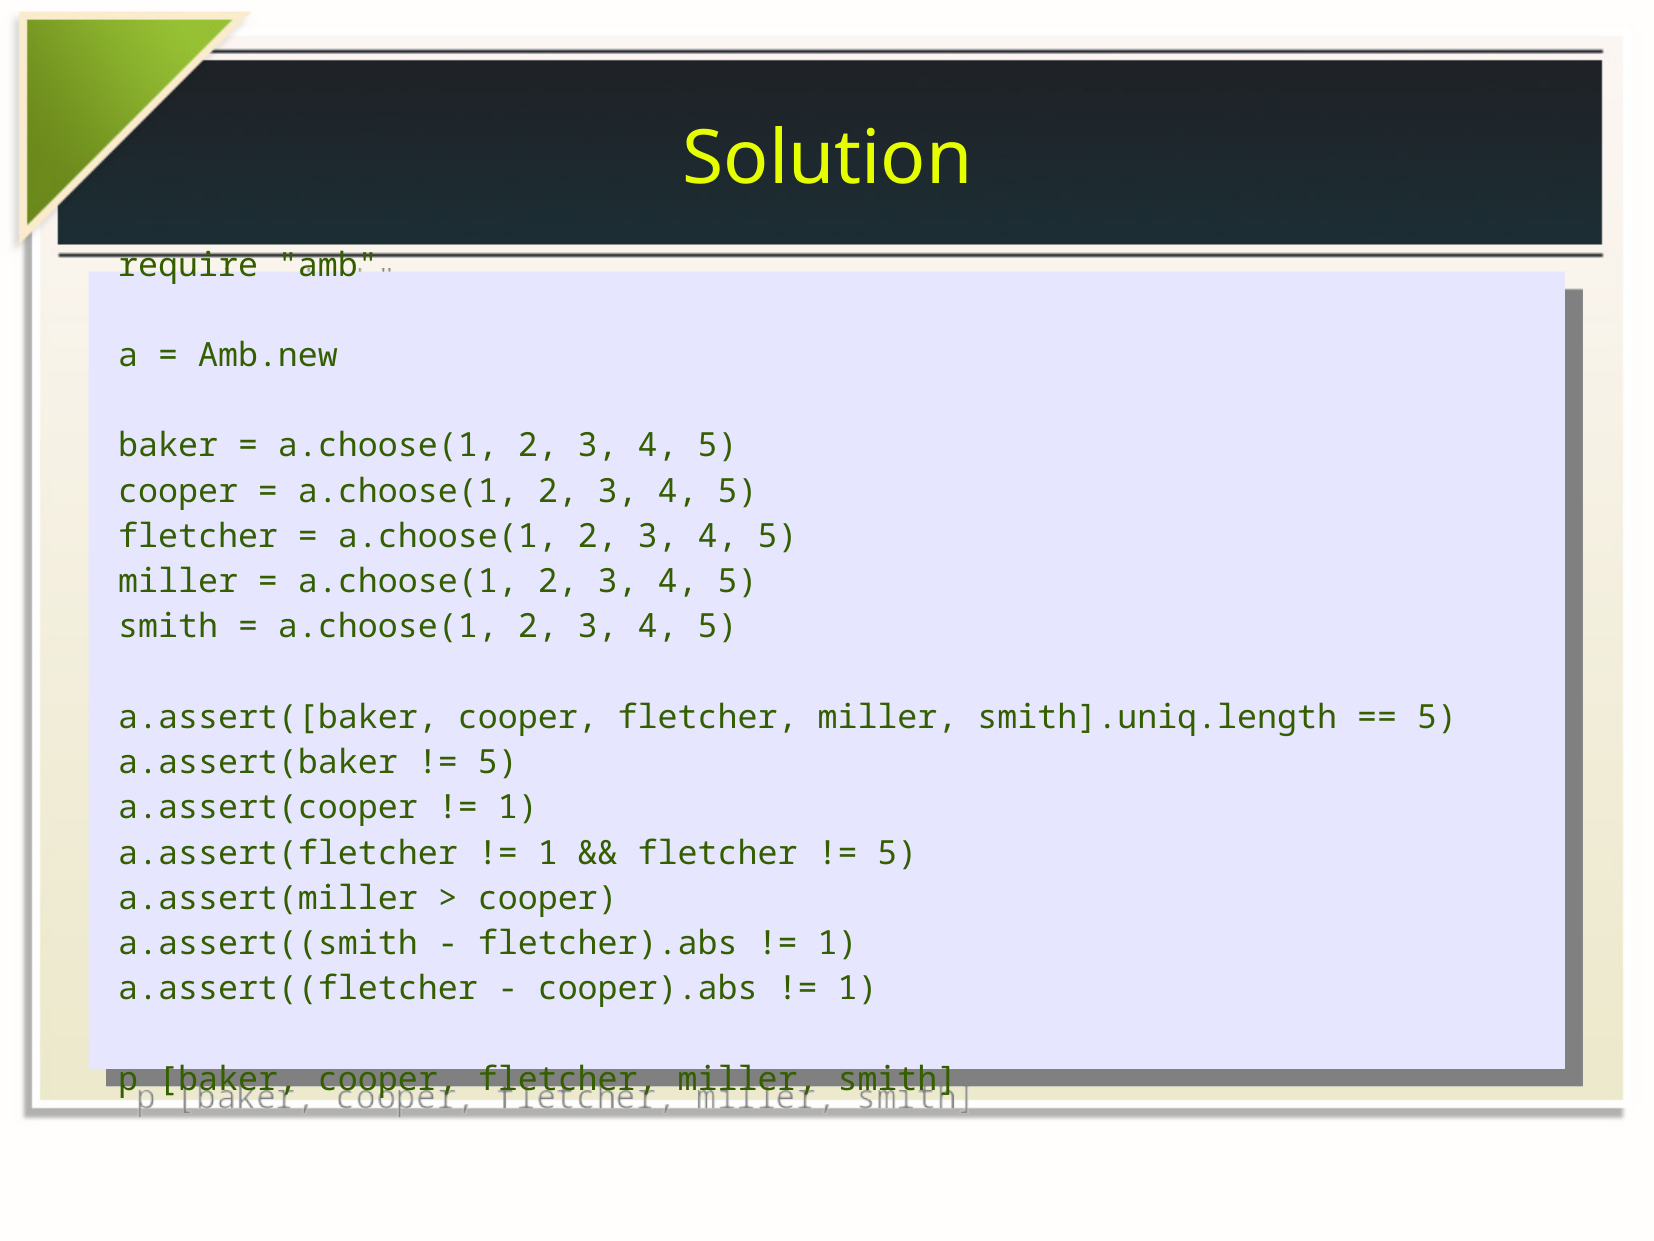

# Solution
require "amb"
a = Amb.new
baker = a.choose(1, 2, 3, 4, 5)
cooper = a.choose(1, 2, 3, 4, 5)
fletcher = a.choose(1, 2, 3, 4, 5)
miller = a.choose(1, 2, 3, 4, 5)
smith = a.choose(1, 2, 3, 4, 5)
a.assert([baker, cooper, fletcher, miller, smith].uniq.length == 5)
a.assert(baker != 5)
a.assert(cooper != 1)
a.assert(fletcher != 1 && fletcher != 5)
a.assert(miller > cooper)
a.assert((smith - fletcher).abs != 1)
a.assert((fletcher - cooper).abs != 1)
p [baker, cooper, fletcher, miller, smith]